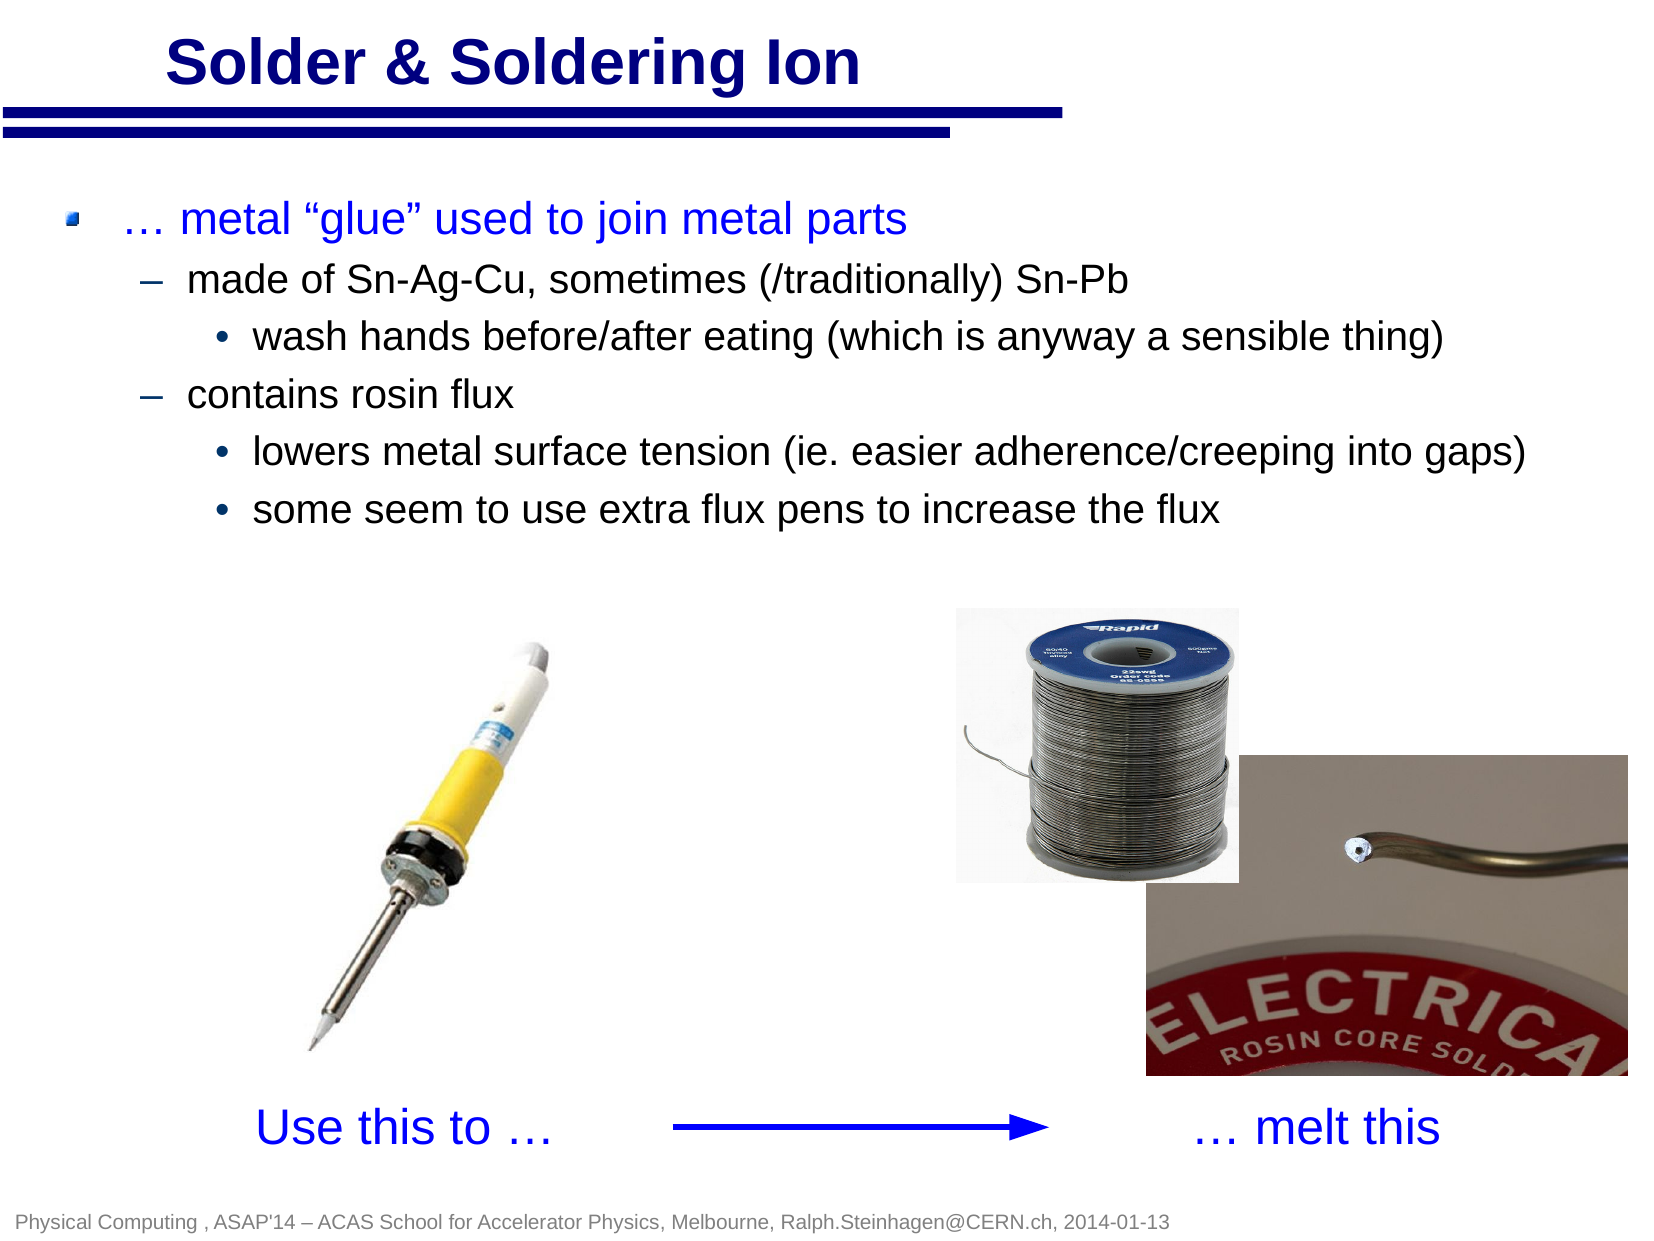

# Solder & Soldering Ion
… metal “glue” used to join metal parts
made of Sn-Ag-Cu, sometimes (/traditionally) Sn-Pb
wash hands before/after eating (which is anyway a sensible thing)
contains rosin flux
lowers metal surface tension (ie. easier adherence/creeping into gaps)
some seem to use extra flux pens to increase the flux
Use this to …
… melt this